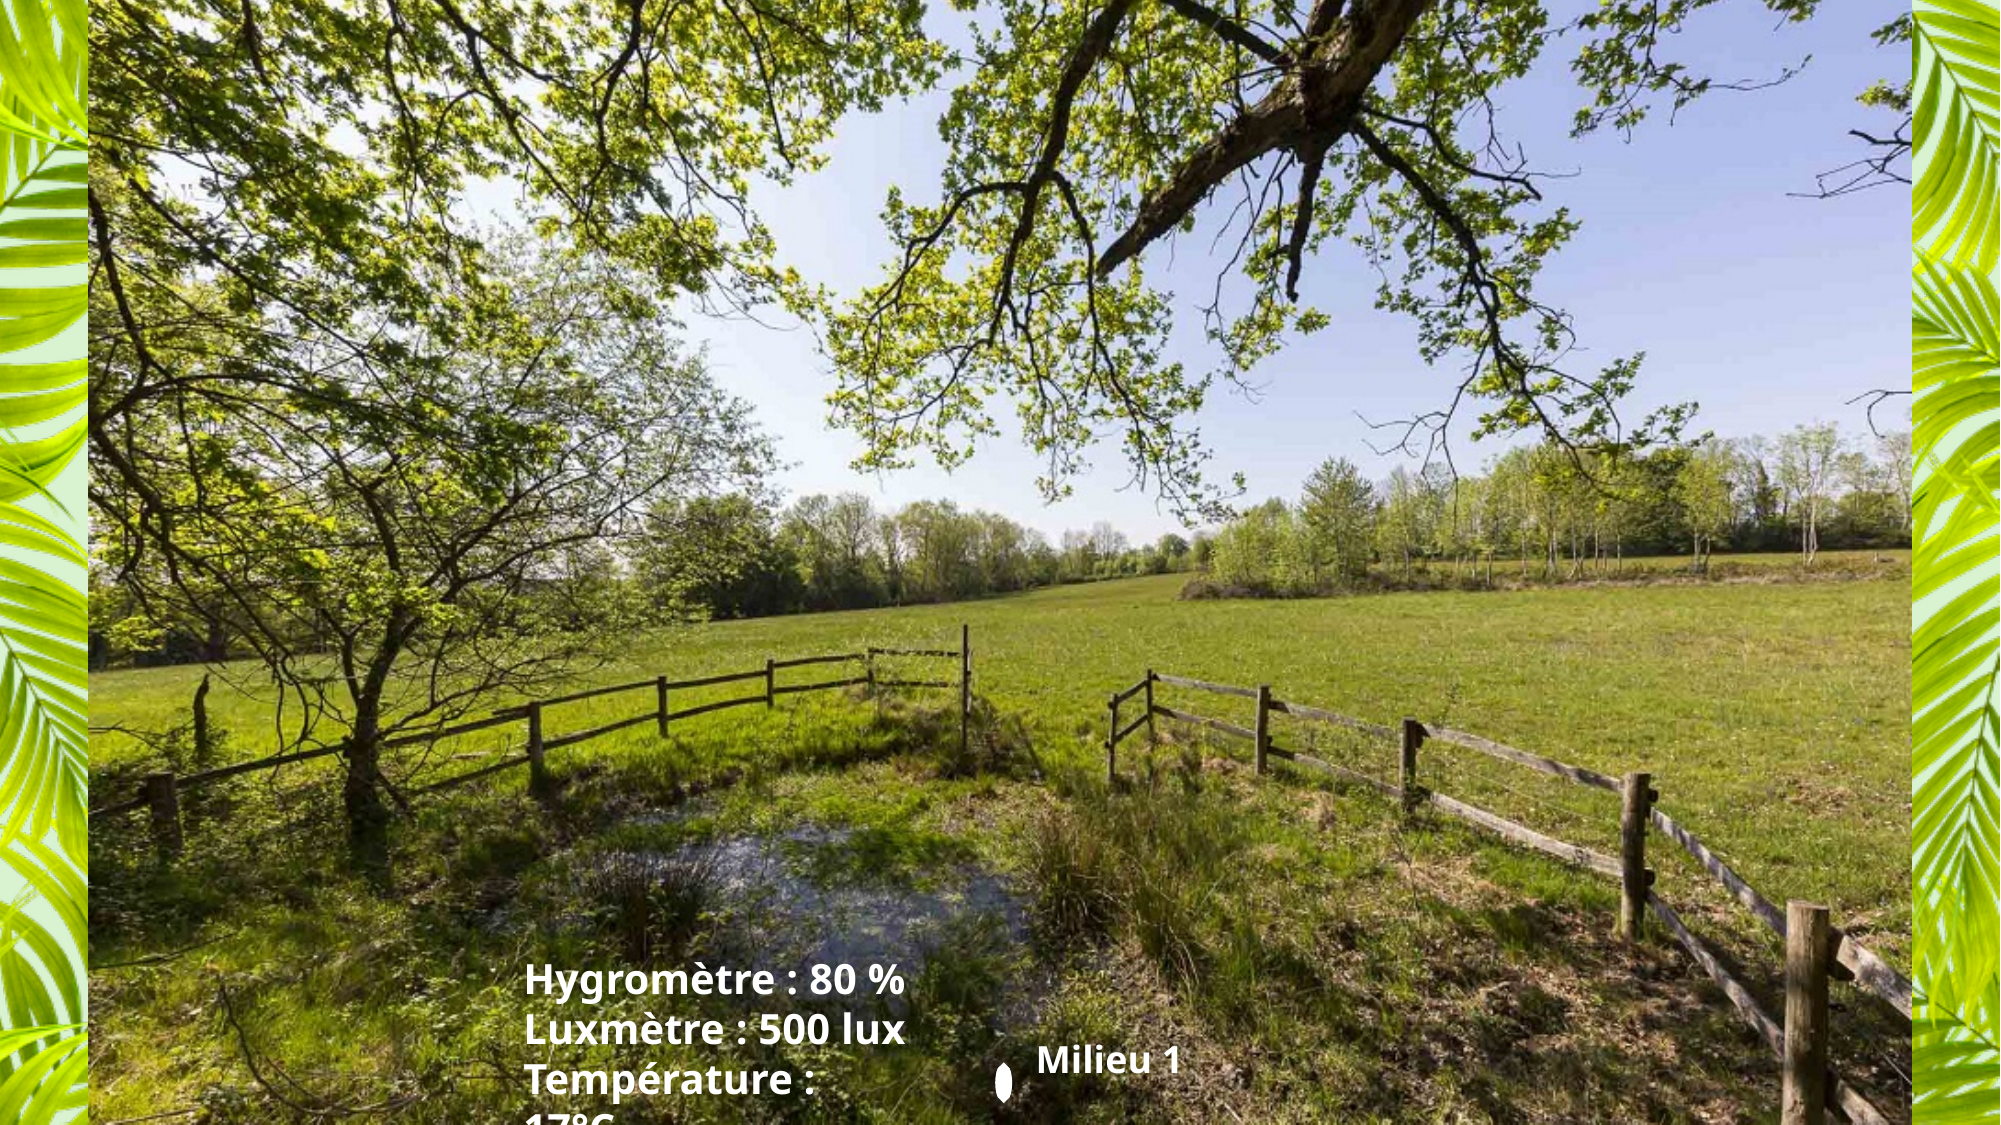

Hygromètre : 80 %
Luxmètre : 500 lux
Température : 17°C
Milieu 1